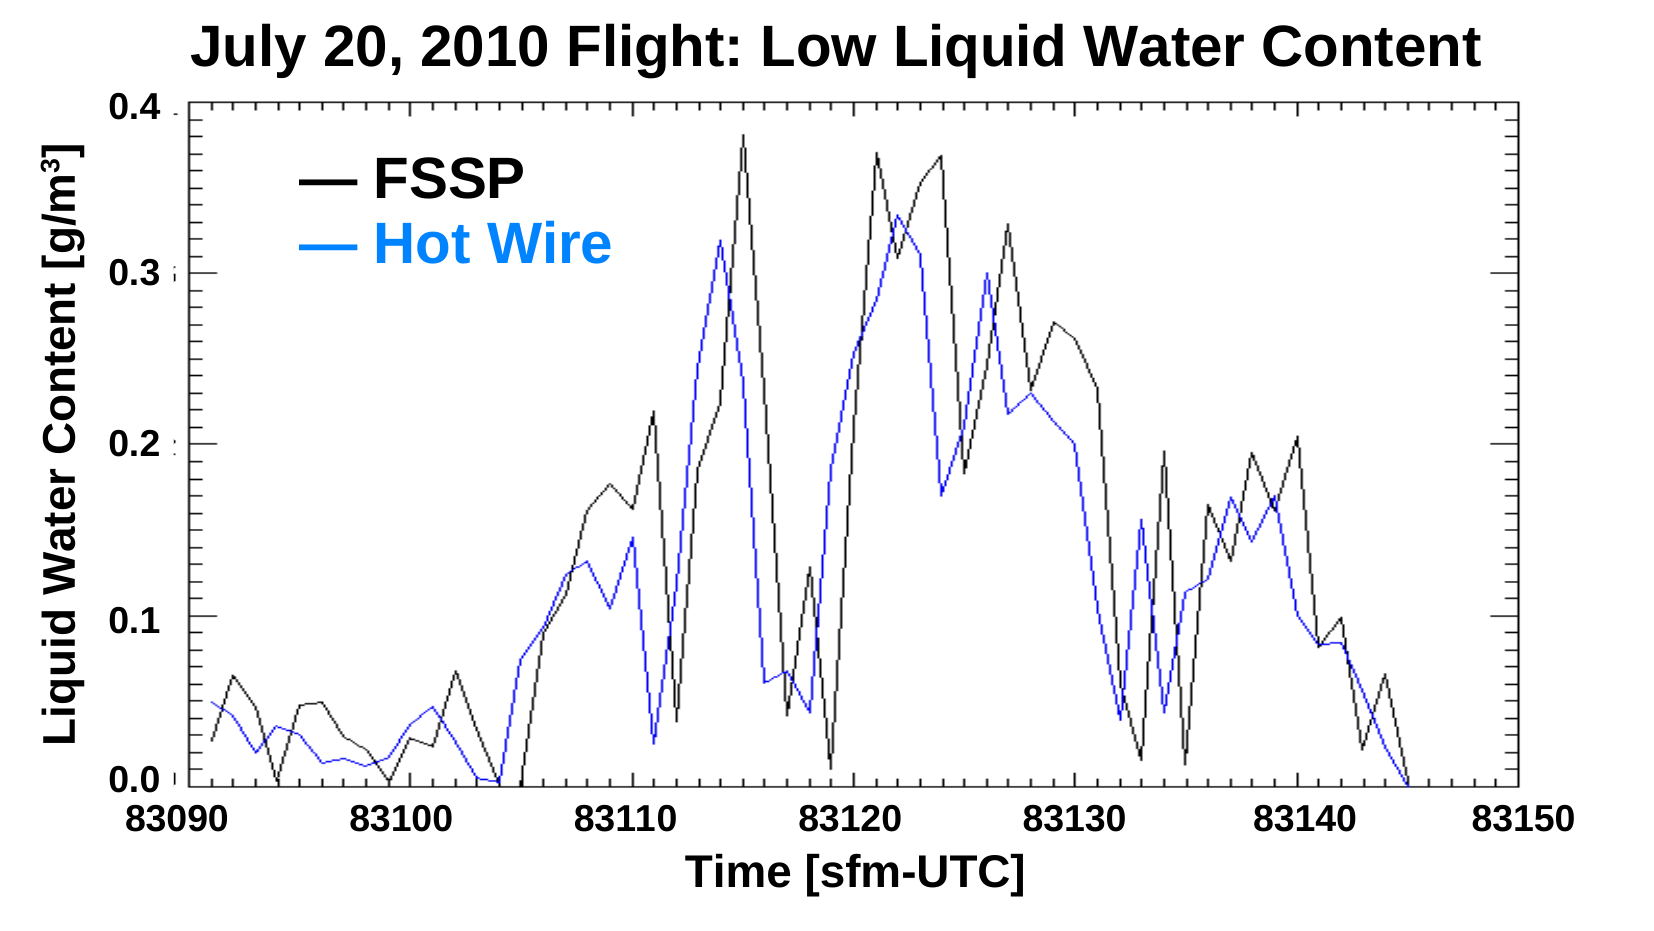

July 20, 2010 Flight: Low Liquid Water Content
0.4
— FSSP
— Hot Wire
0.3
Liquid Water Content [g/m3]
0.2
0.1
0.0
83090
83100
83110
83120
83130
83140
83150
Time [sfm-UTC]